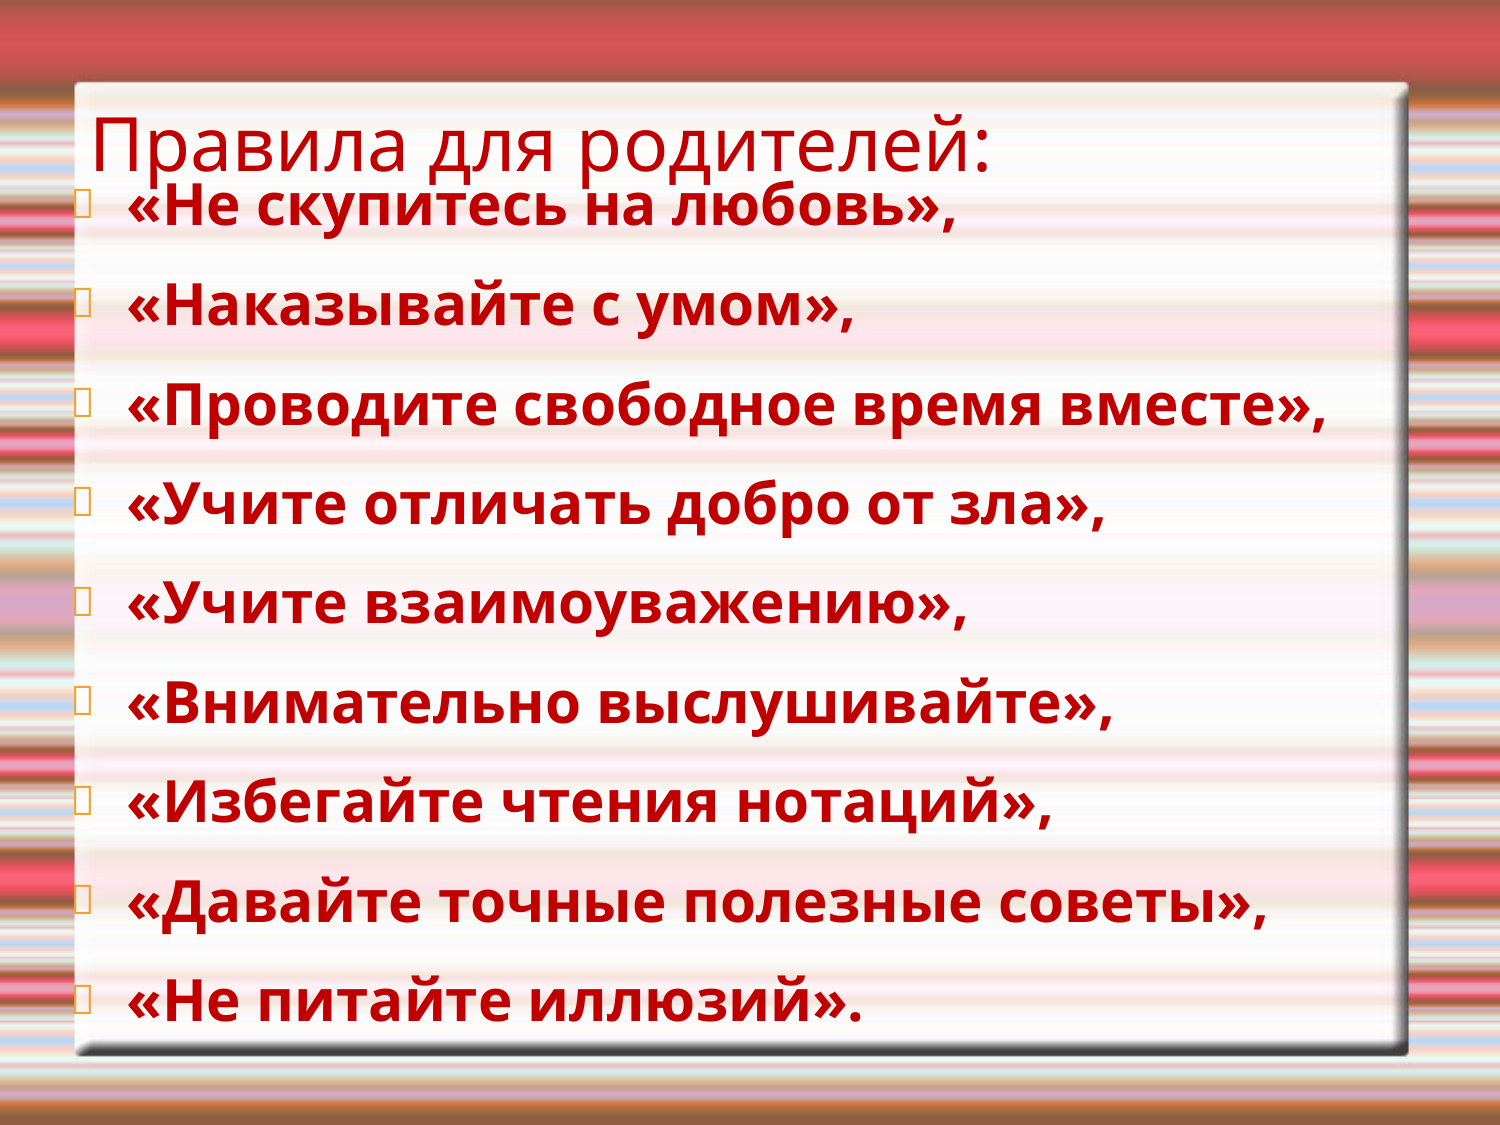

# Правила для родителей:
«Не скупитесь на любовь»,
«Наказывайте с умом»,
«Проводите свободное время вместе»,
«Учите отличать добро от зла»,
«Учите взаимоуважению»,
«Внимательно выслушивайте»,
«Избегайте чтения нотаций»,
«Давайте точные полезные советы»,
«Не питайте иллюзий».